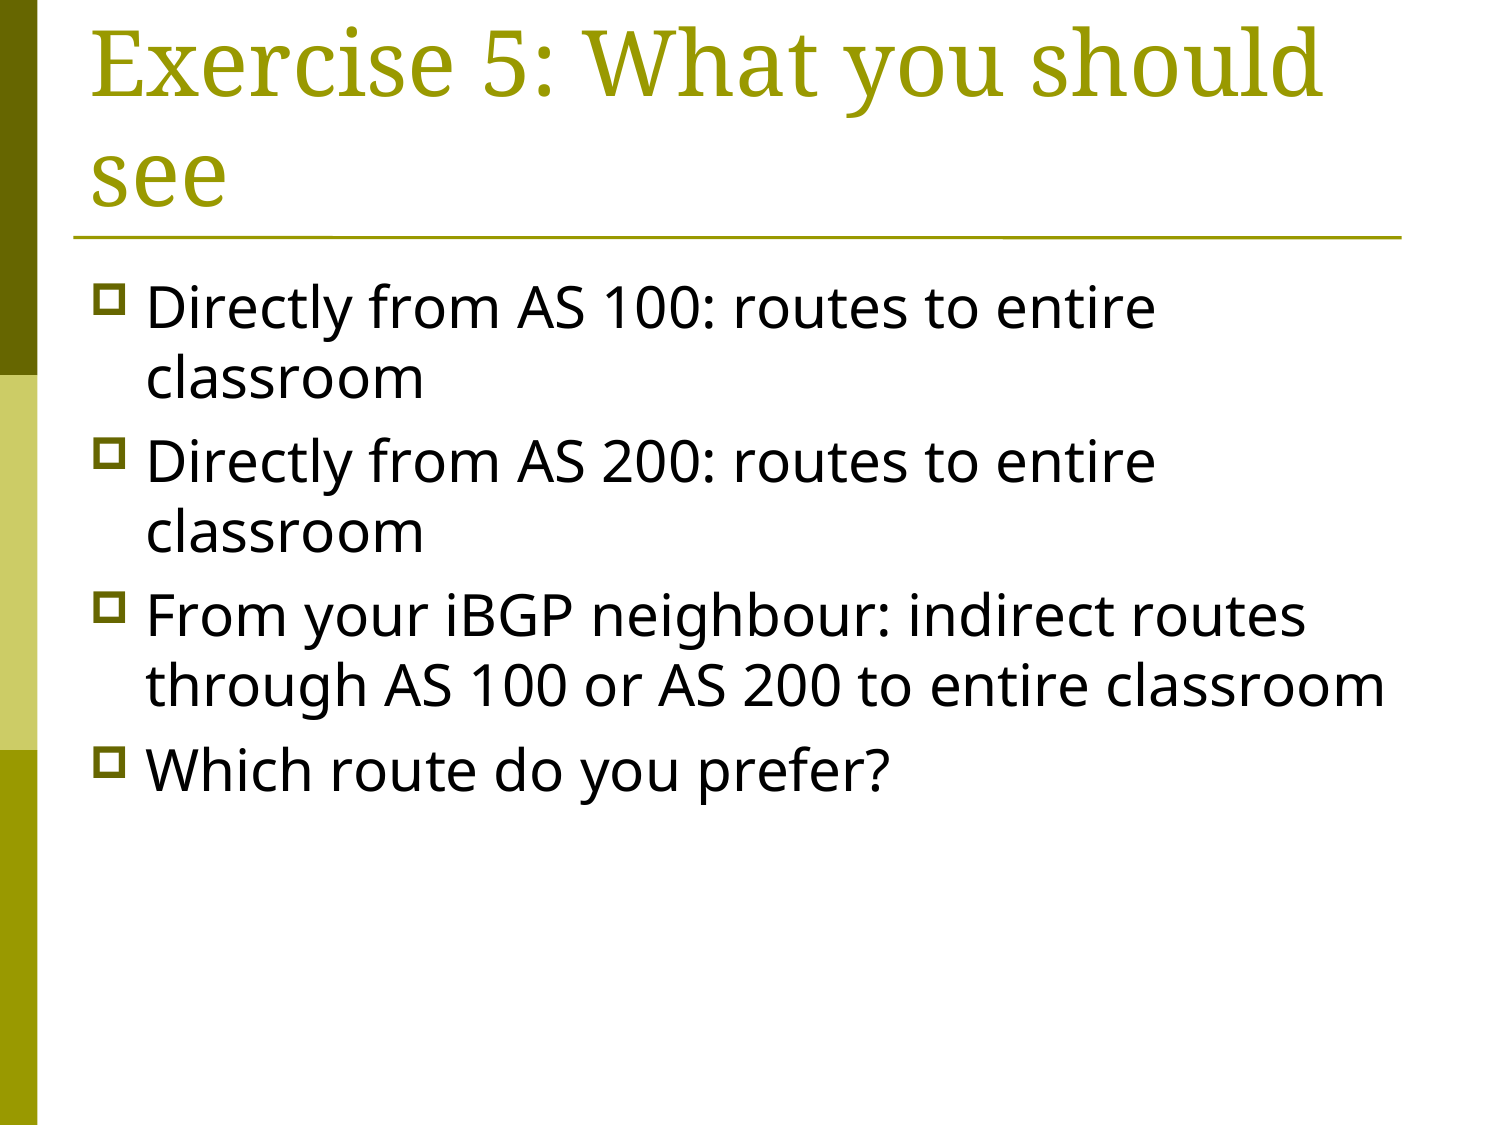

# Exercise 5: What you should see
Directly from AS 100: routes to entire classroom
Directly from AS 200: routes to entire classroom
From your iBGP neighbour: indirect routes through AS 100 or AS 200 to entire classroom
Which route do you prefer?